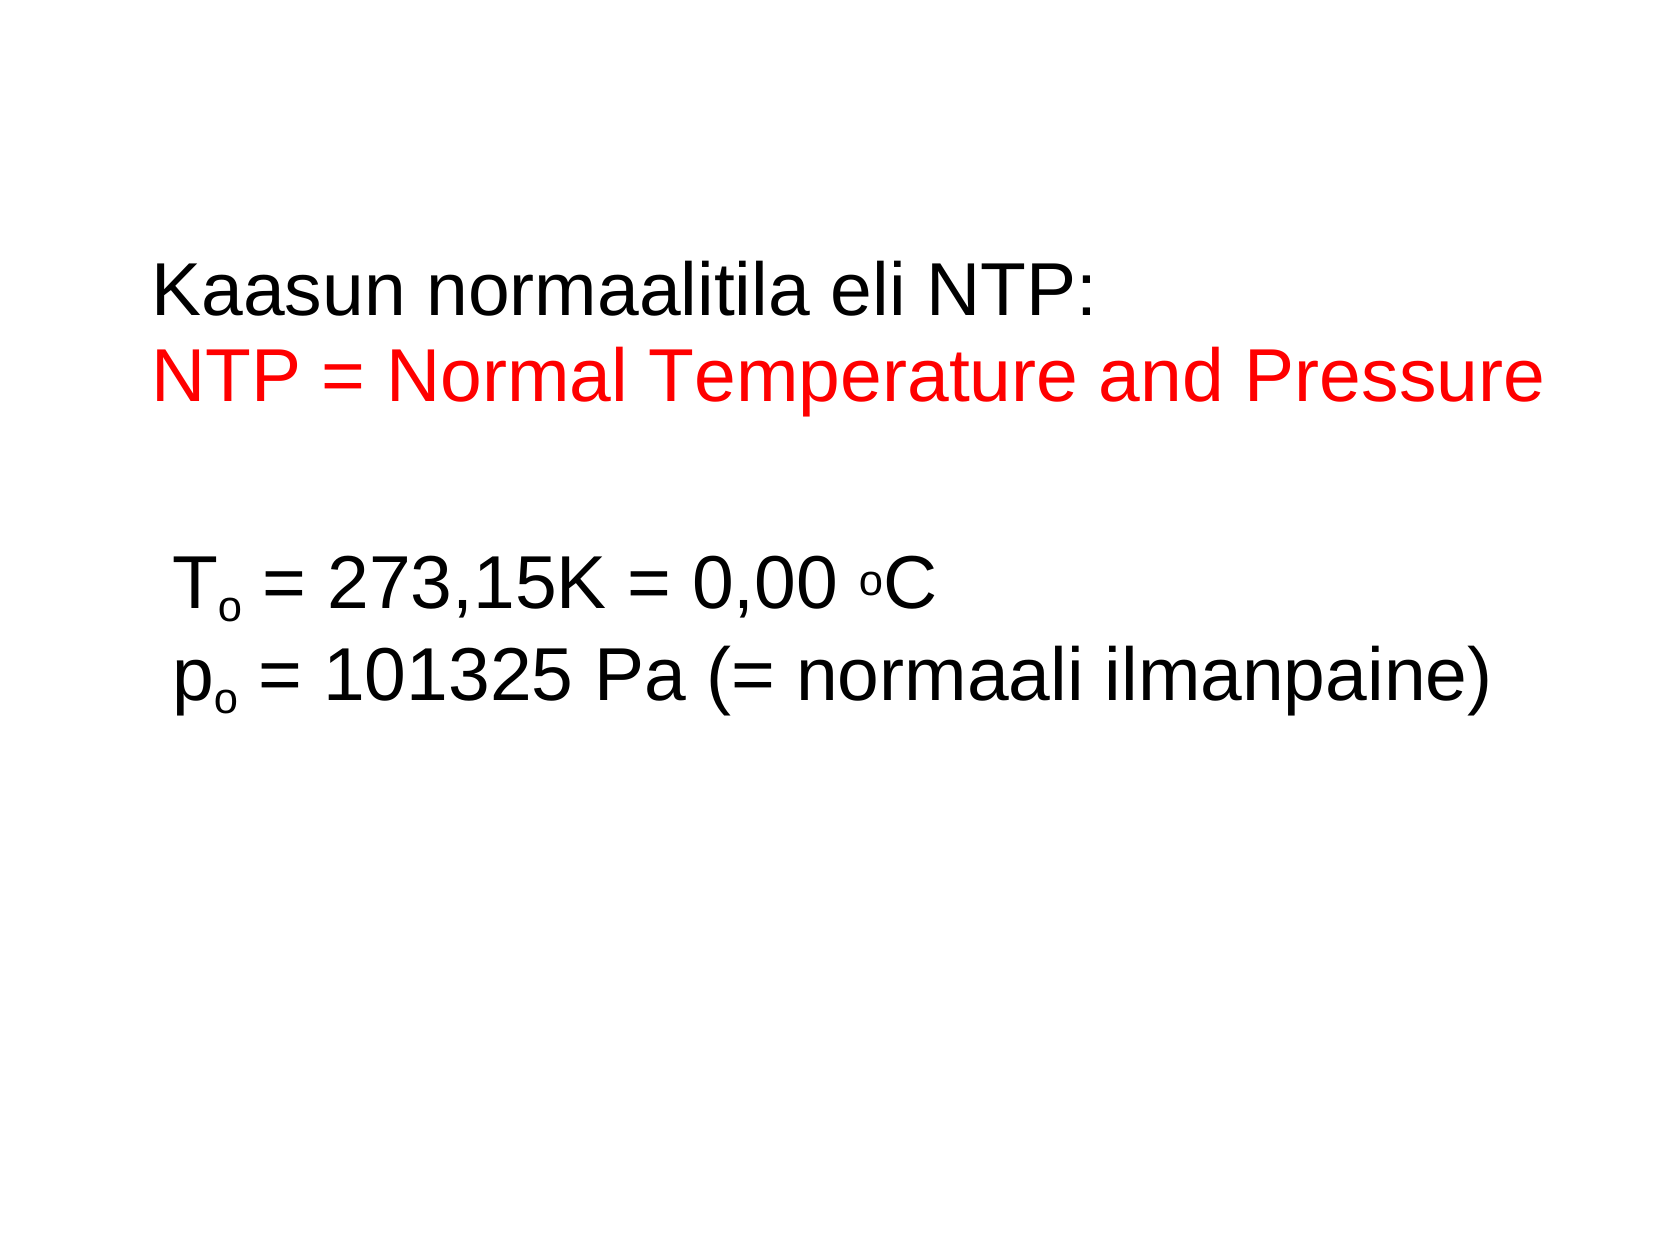

Kaasun normaalitila eli NTP:
NTP = Normal Temperature and Pressure
 To = 273,15K = 0,00 oC
 po = 101325 Pa (= normaali ilmanpaine)